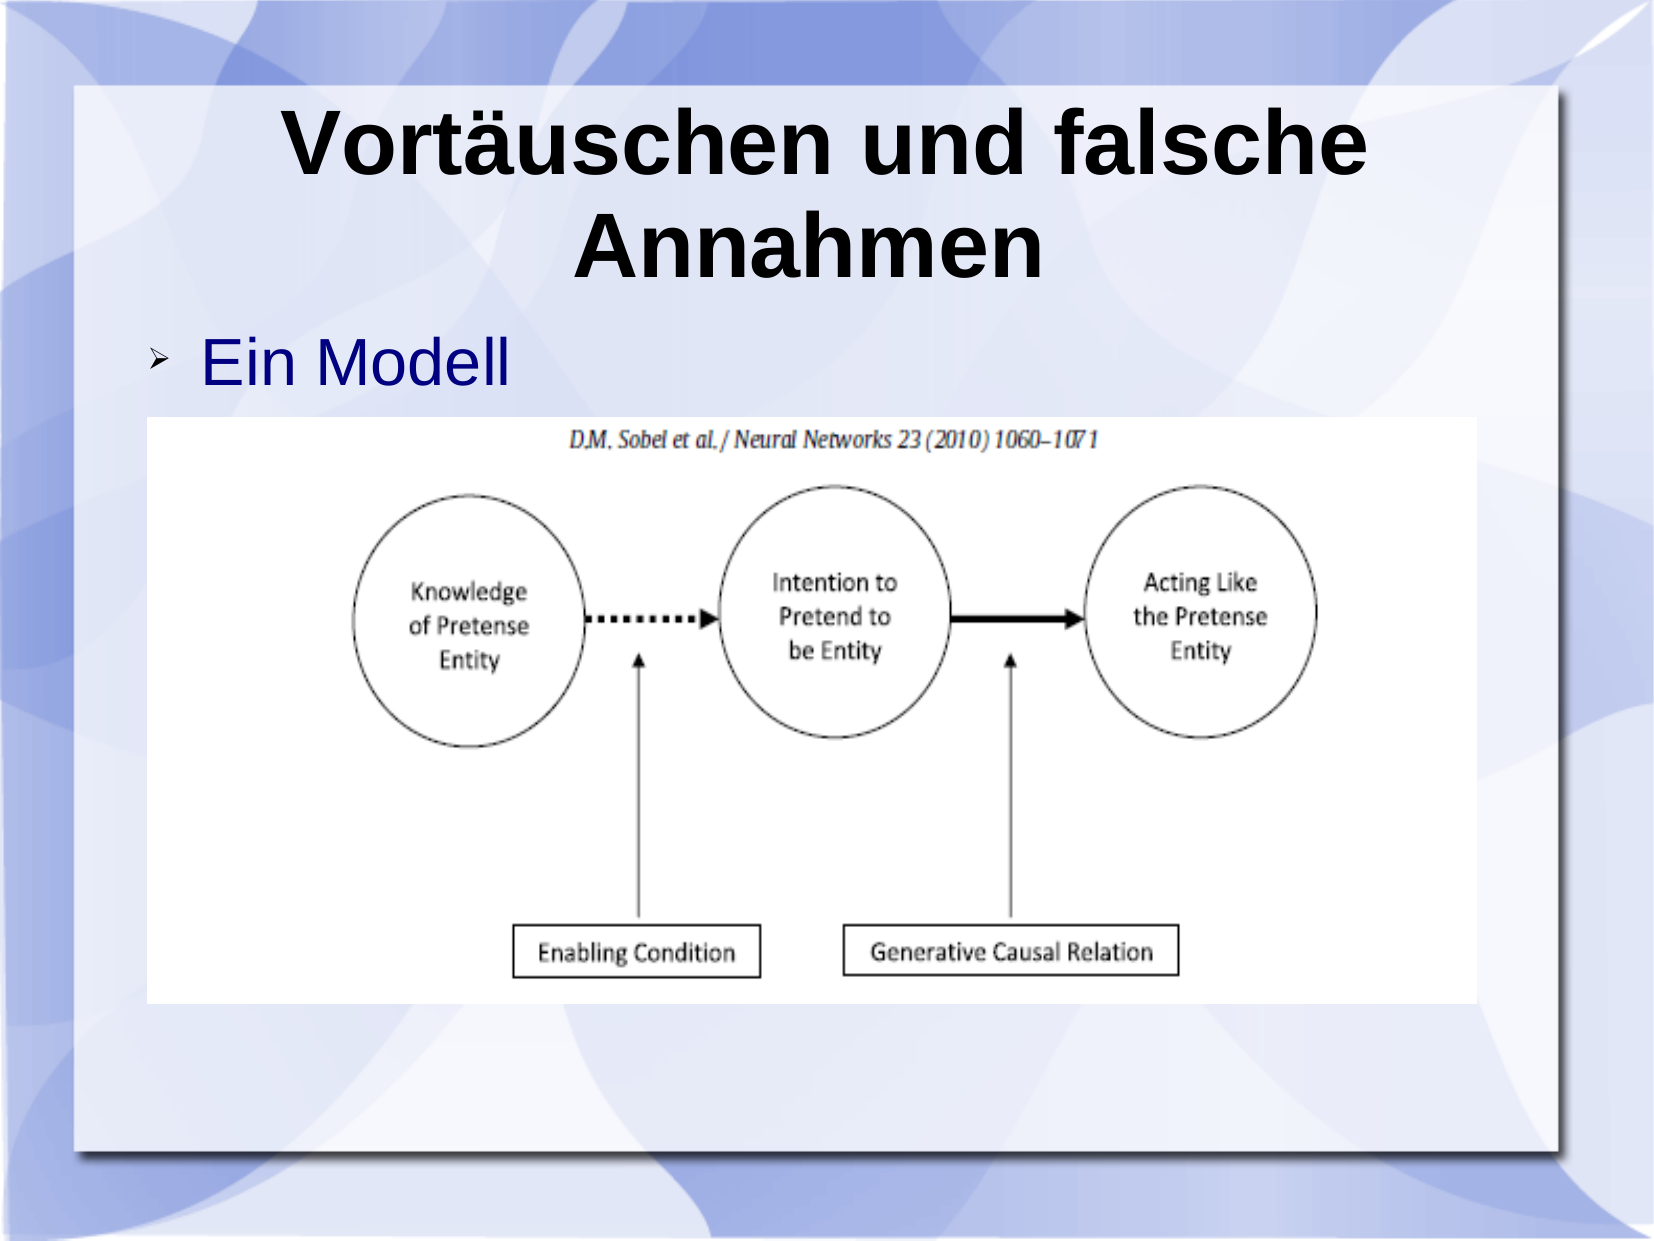

# Vortäuschen und falsche Annahmen
Ein Modell